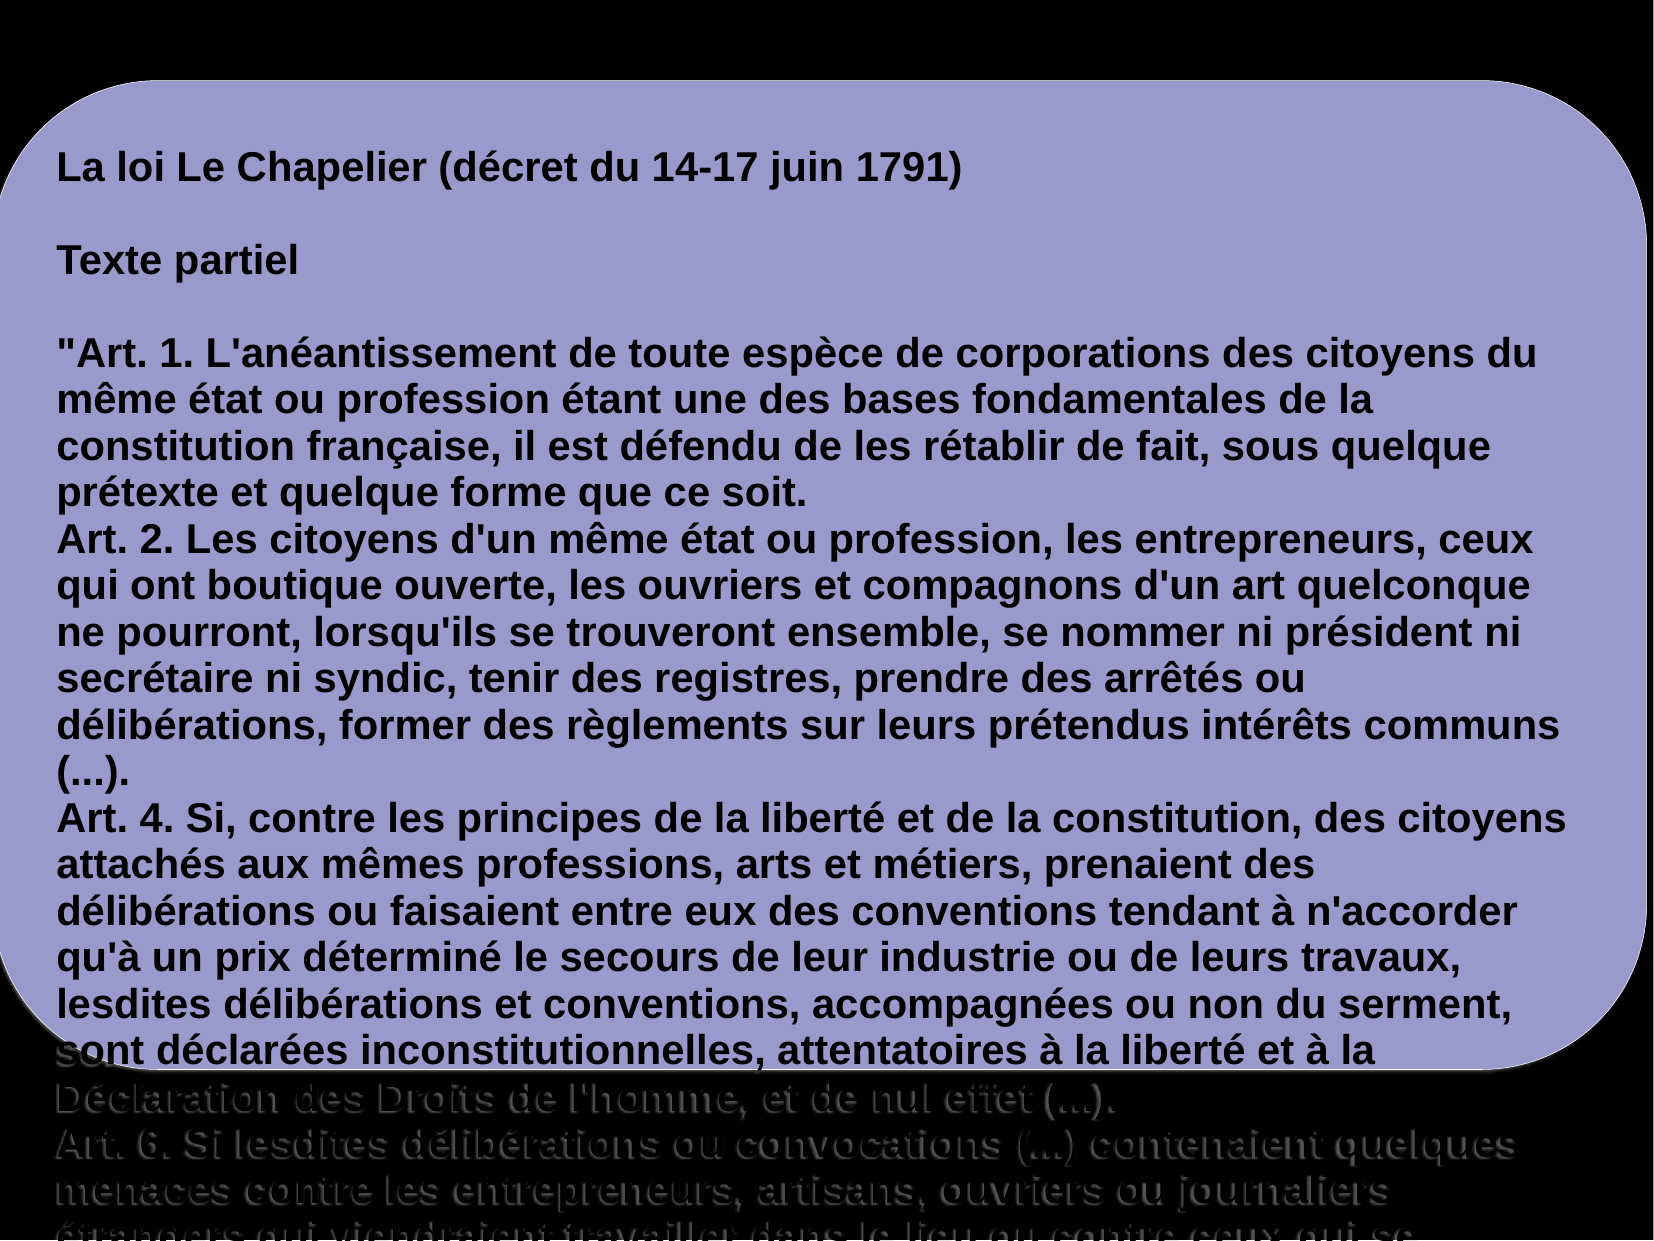

La loi Le Chapelier (décret du 14-17 juin 1791)
Texte partiel
"Art. 1. L'anéantissement de toute espèce de corporations des citoyens du même état ou profession étant une des bases fondamentales de la constitution française, il est défendu de les rétablir de fait, sous quelque prétexte et quelque forme que ce soit.
Art. 2. Les citoyens d'un même état ou profession, les entrepreneurs, ceux qui ont boutique ouverte, les ouvriers et compagnons d'un art quelconque ne pourront, lorsqu'ils se trouveront ensemble, se nommer ni président ni secrétaire ni syndic, tenir des registres, prendre des arrêtés ou délibérations, former des règlements sur leurs prétendus intérêts communs (...).
Art. 4. Si, contre les principes de la liberté et de la constitution, des citoyens attachés aux mêmes professions, arts et métiers, prenaient des délibérations ou faisaient entre eux des conventions tendant à n'accorder qu'à un prix déterminé le secours de leur industrie ou de leurs travaux, lesdites délibérations et conventions, accompagnées ou non du serment, sont déclarées inconstitutionnelles, attentatoires à la liberté et à la Déclaration des Droits de l'homme, et de nul effet (...).
Art. 6. Si lesdites délibérations ou convocations (...) contenaient quelques menaces contre les entrepreneurs, artisans, ouvriers ou journaliers étrangers qui viendraient travailler dans le lieu ou contre ceux qui se contenteraient d'un salaire inférieur, tous auteurs, instigateurs et signataires des actes ou écrits, seront punis d'une amende de mille livres chacun, et de trois mois de prison.
Art. 7. Ceux qui useraient de menaces ou de violences contre les ouvriers usant de la liberté accordée par les lois constitutionnelles au travail et à l'industrie seront poursuivis par la voie criminelle et punis suivant la rigueur des lois, comme perturbateurs du repos public.
Art. 8. Tous attroupements composés d'artisans, ouvriers, compagnons, journaliers, ou excités par eux contre le libre exercice de l'industrie et du travail (...) seront tenus pour attroupements séditieux, et comme tels seront dissipés par les dépositaires de la force publique (...)."